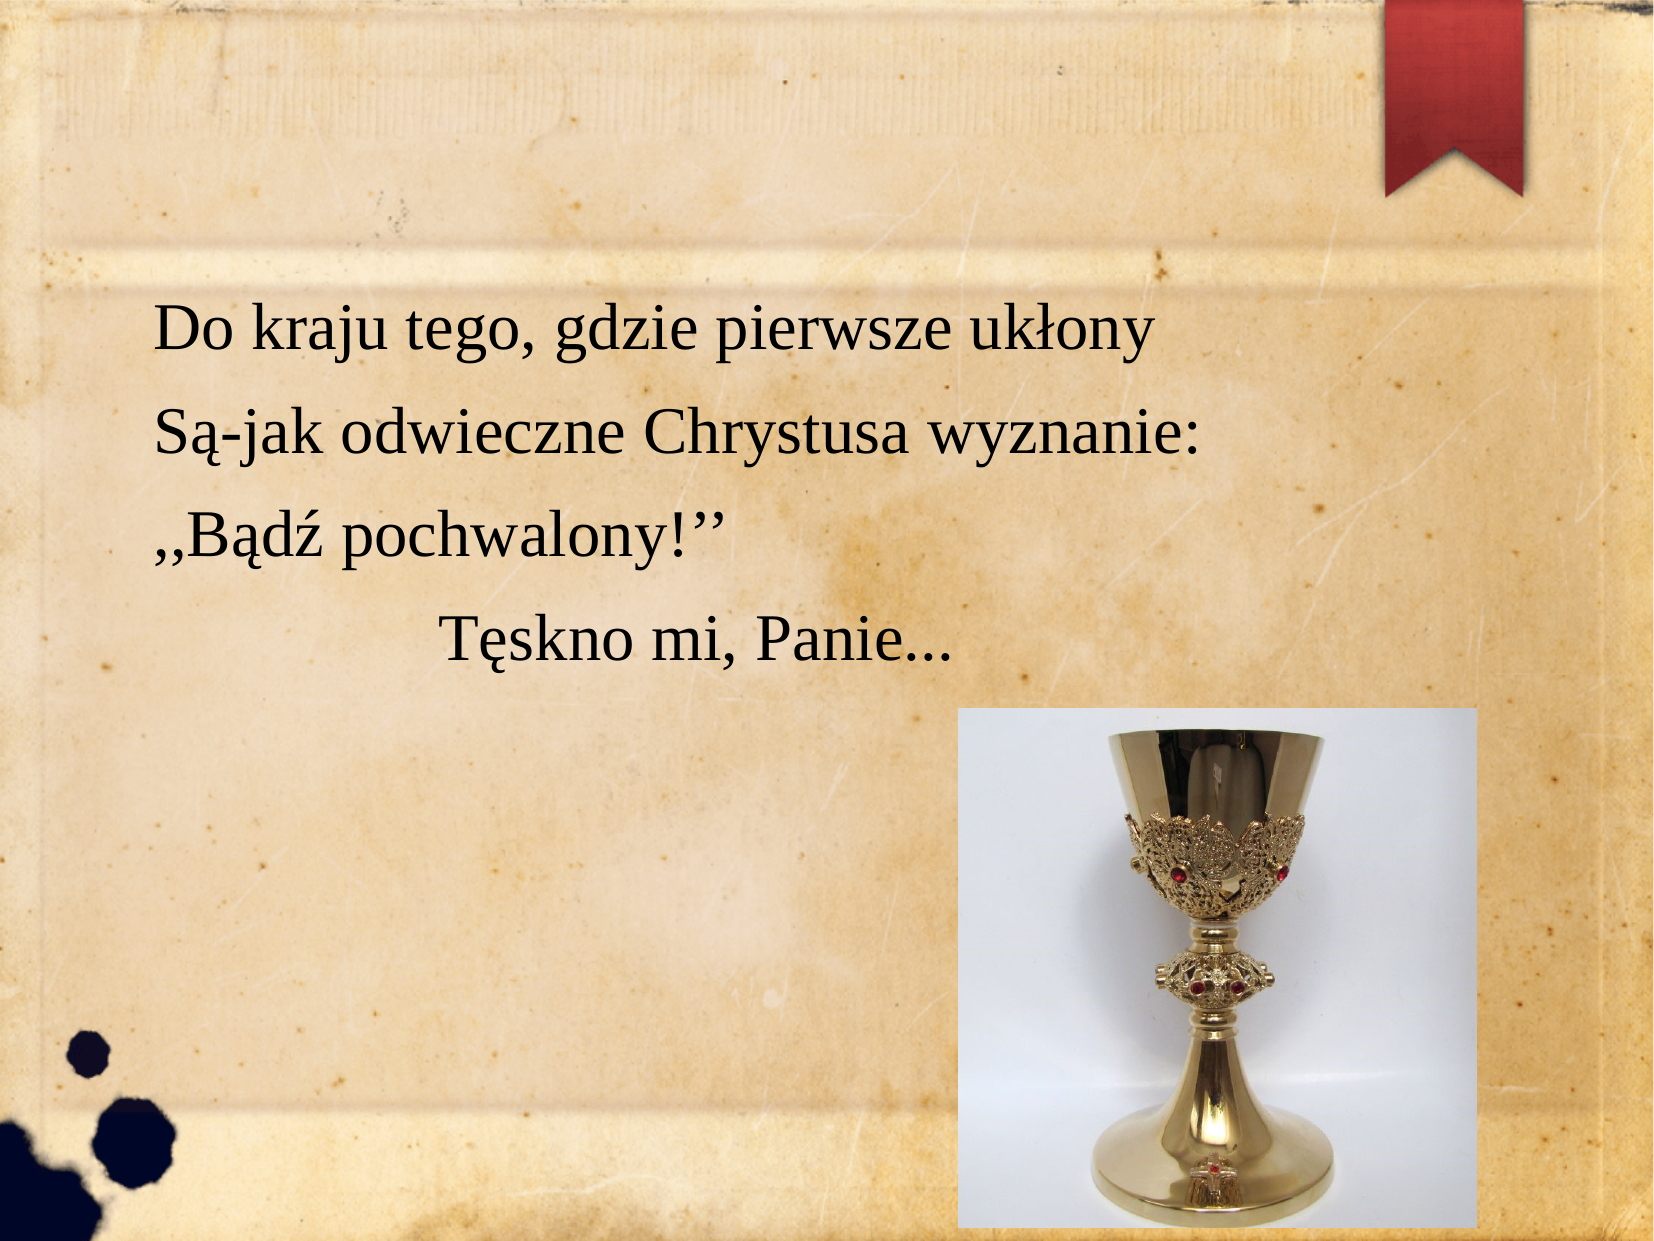

#
Do kraju tego, gdzie pierwsze ukłony
Są-jak odwieczne Chrystusa wyznanie:
,,Bądź pochwalony!’’
 Tęskno mi, Panie...